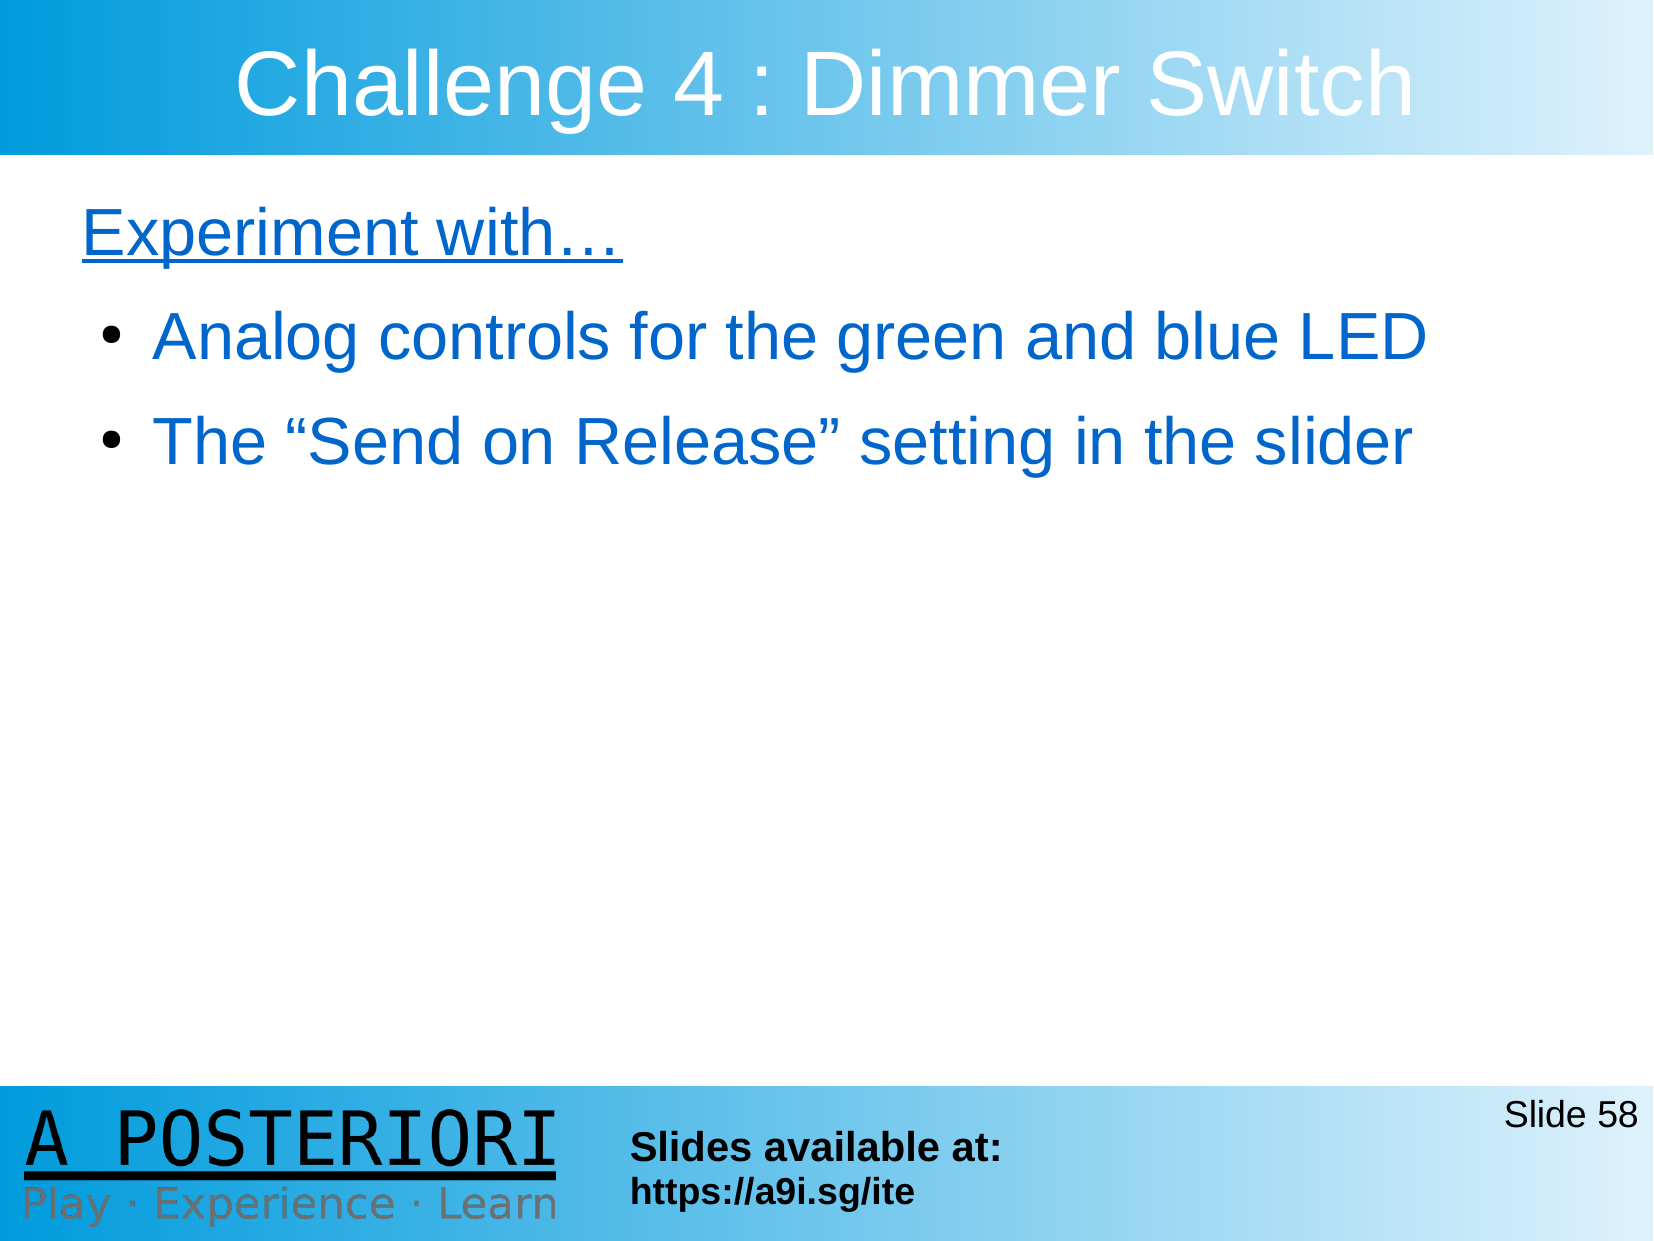

# Challenge 4 : Dimmer Switch
Experiment with…
Analog controls for the green and blue LED
The “Send on Release” setting in the slider